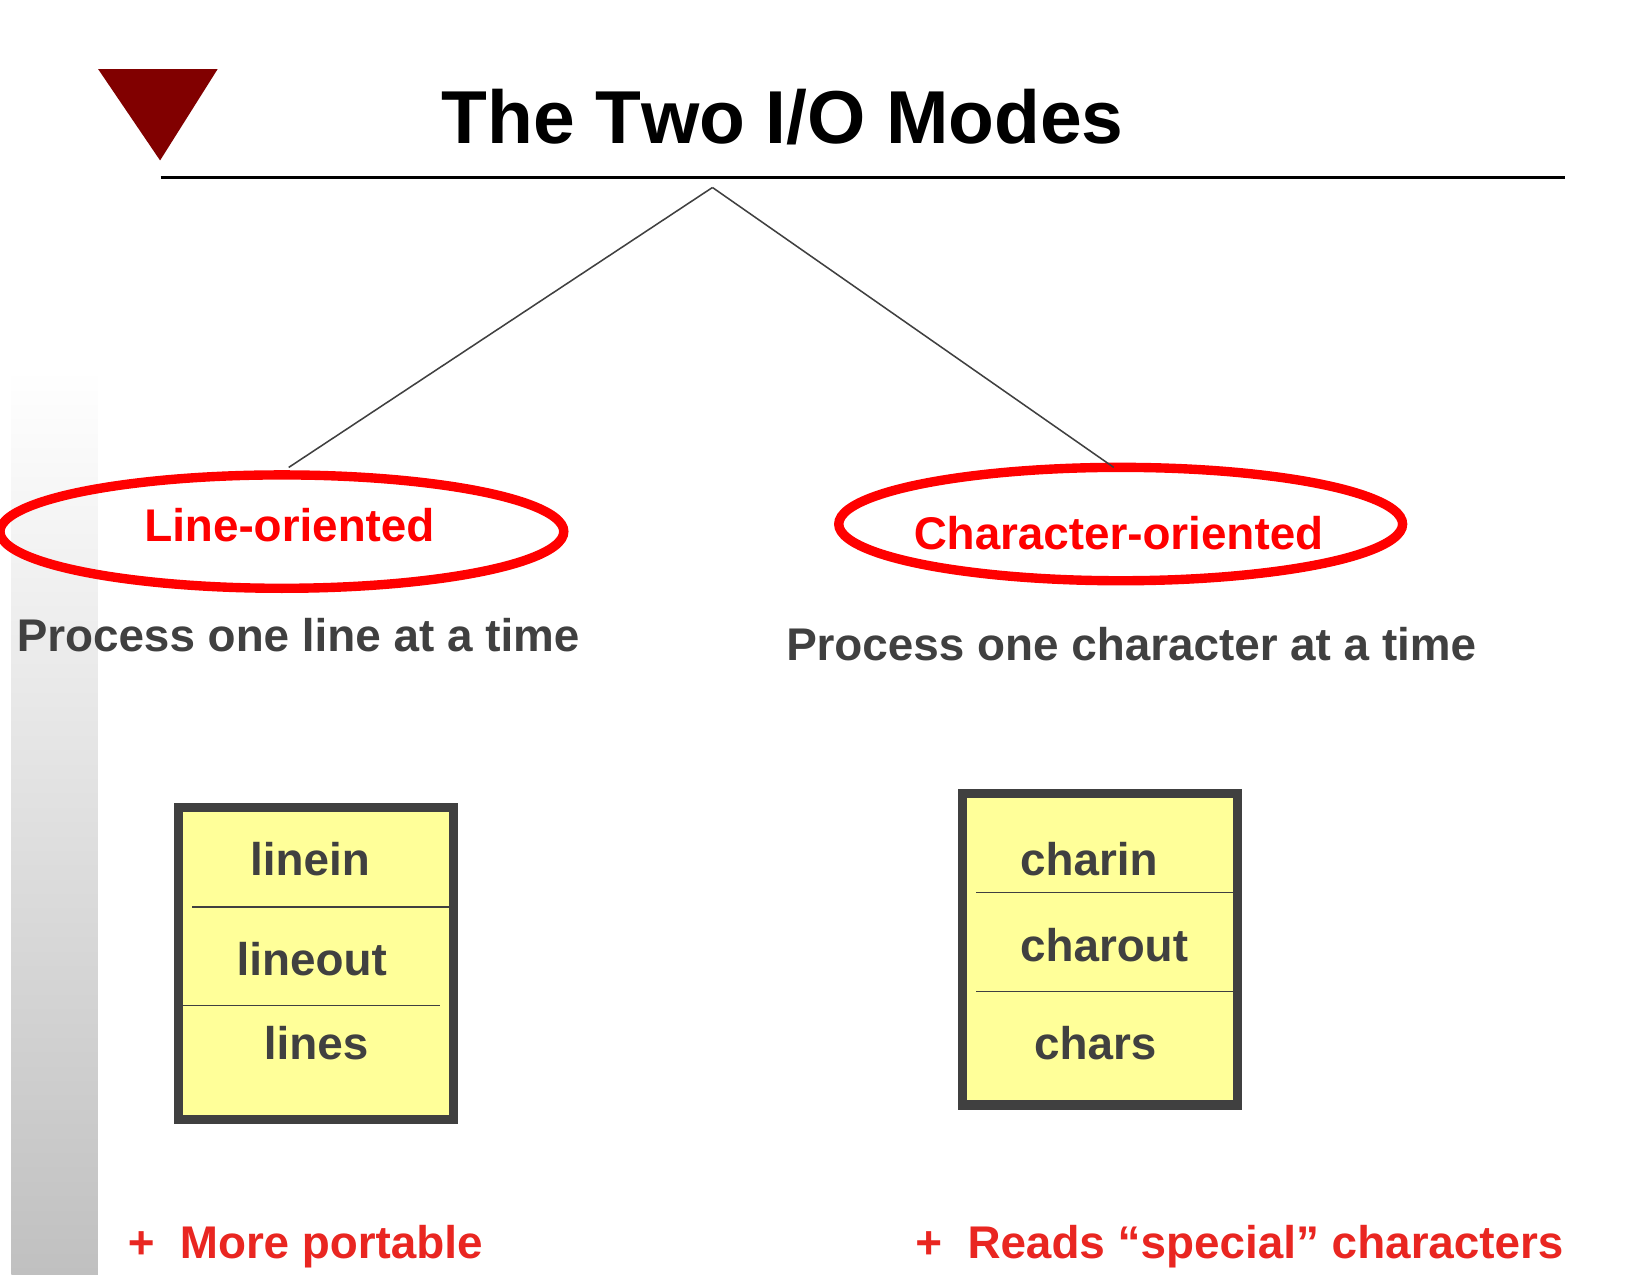

The Two I/O Modes
 Line-oriented
Process one line at a time
 Character-oriented
Process one character at a time
linein
charin
charout
lineout
lines
chars
+ More portable
+ Reads “special” characters